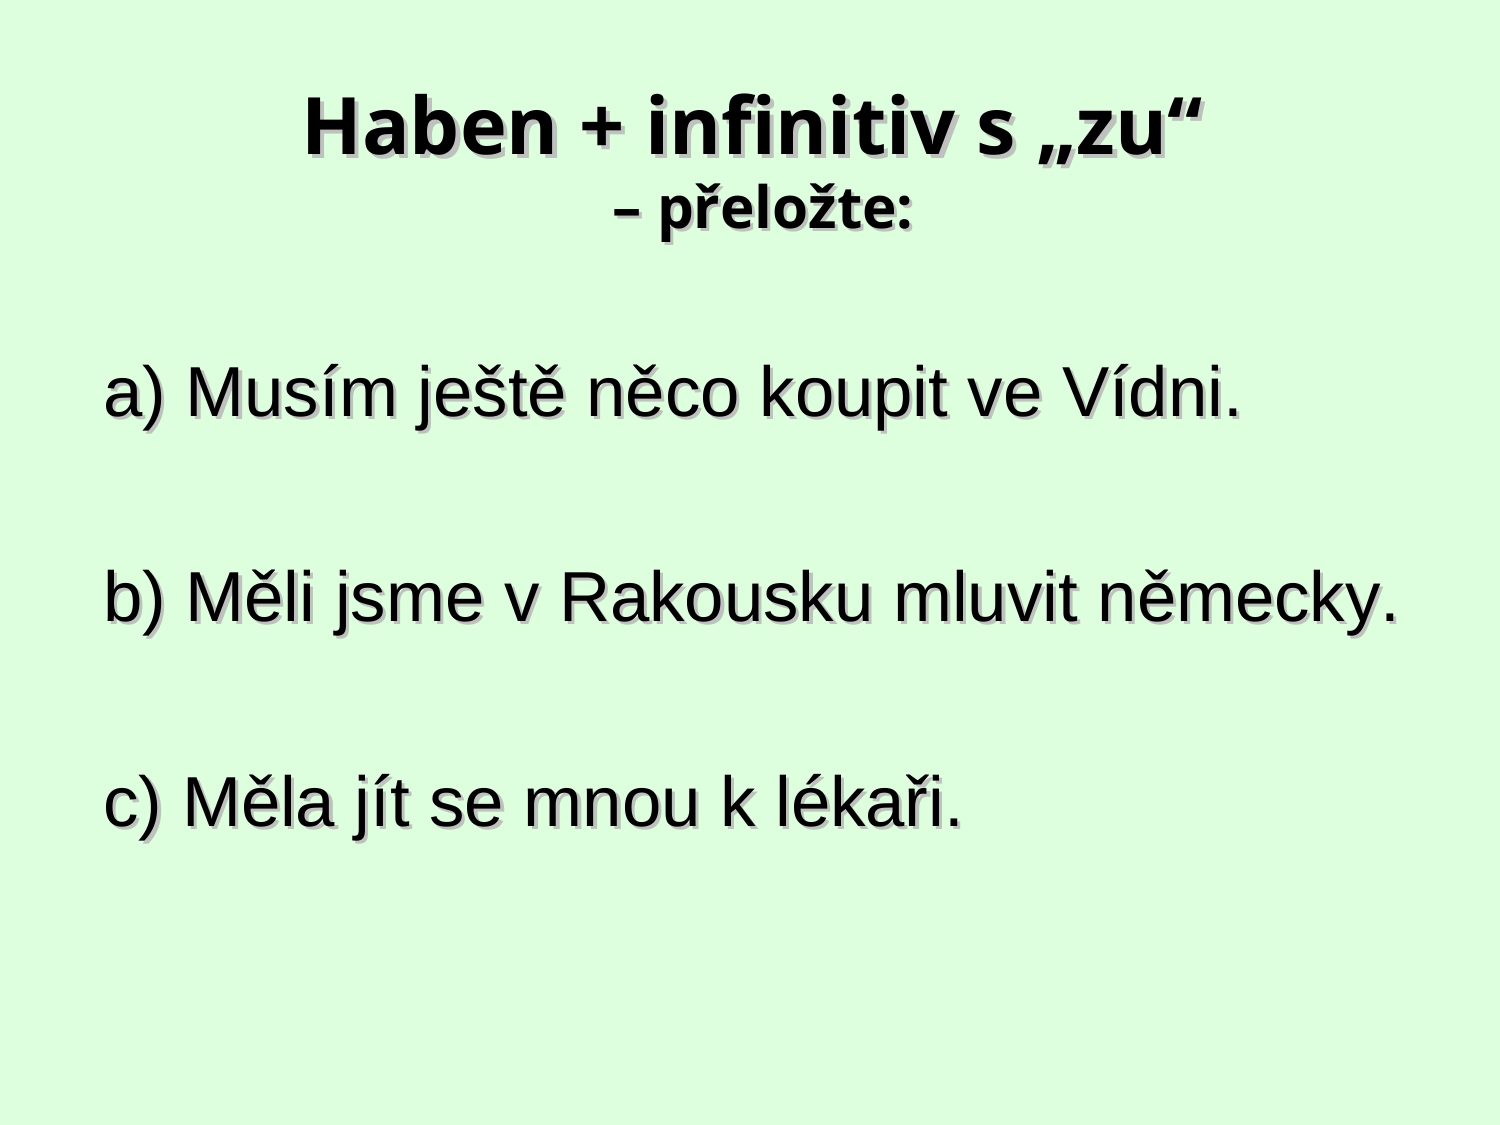

# Haben + infinitiv s „zu“ – přeložte:
a) Musím ještě něco koupit ve Vídni.
b) Měli jsme v Rakousku mluvit německy.
c) Měla jít se mnou k lékaři.